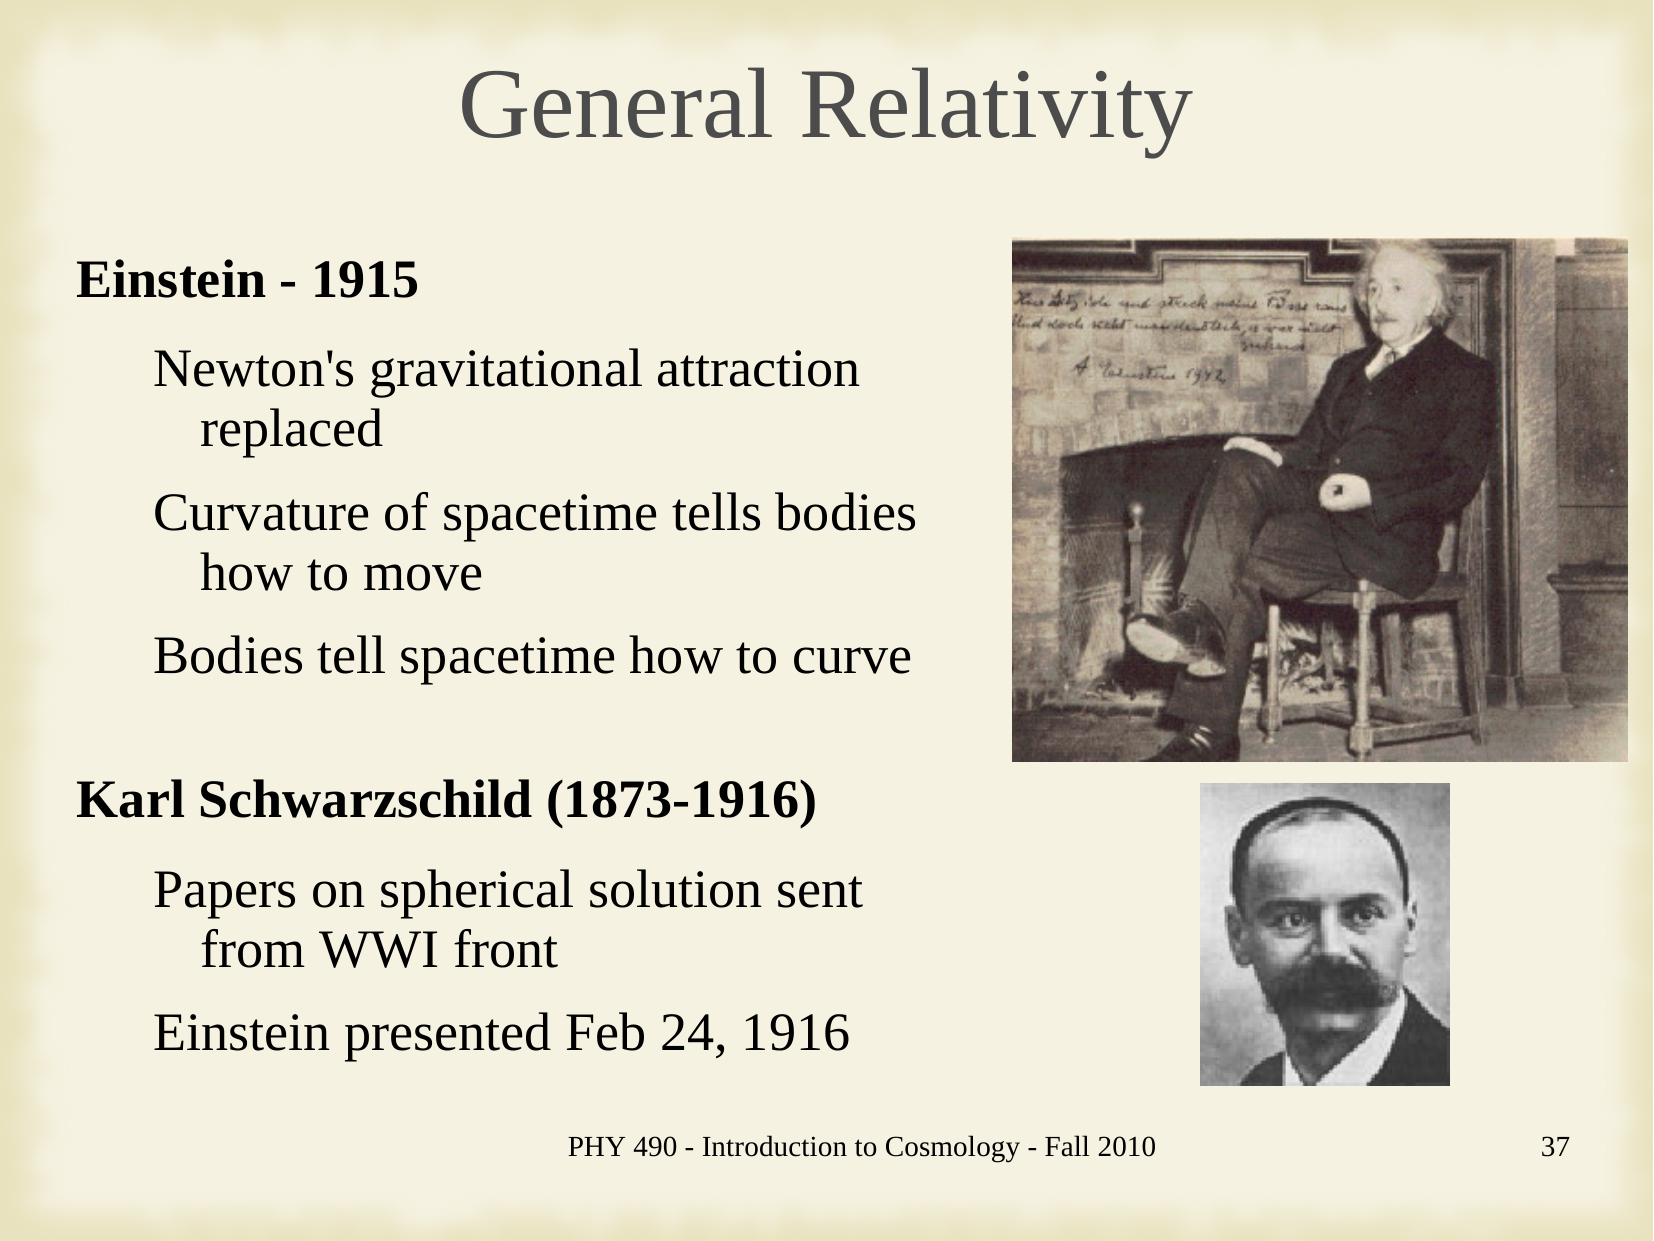

# General Relativity
Einstein - 1915
Newton's gravitational attraction replaced
Curvature of spacetime tells bodies how to move
Bodies tell spacetime how to curve
Karl Schwarzschild (1873-1916)
Papers on spherical solution sent from WWI front
Einstein presented Feb 24, 1916
PHY 490 - Introduction to Cosmology - Fall 2010
37